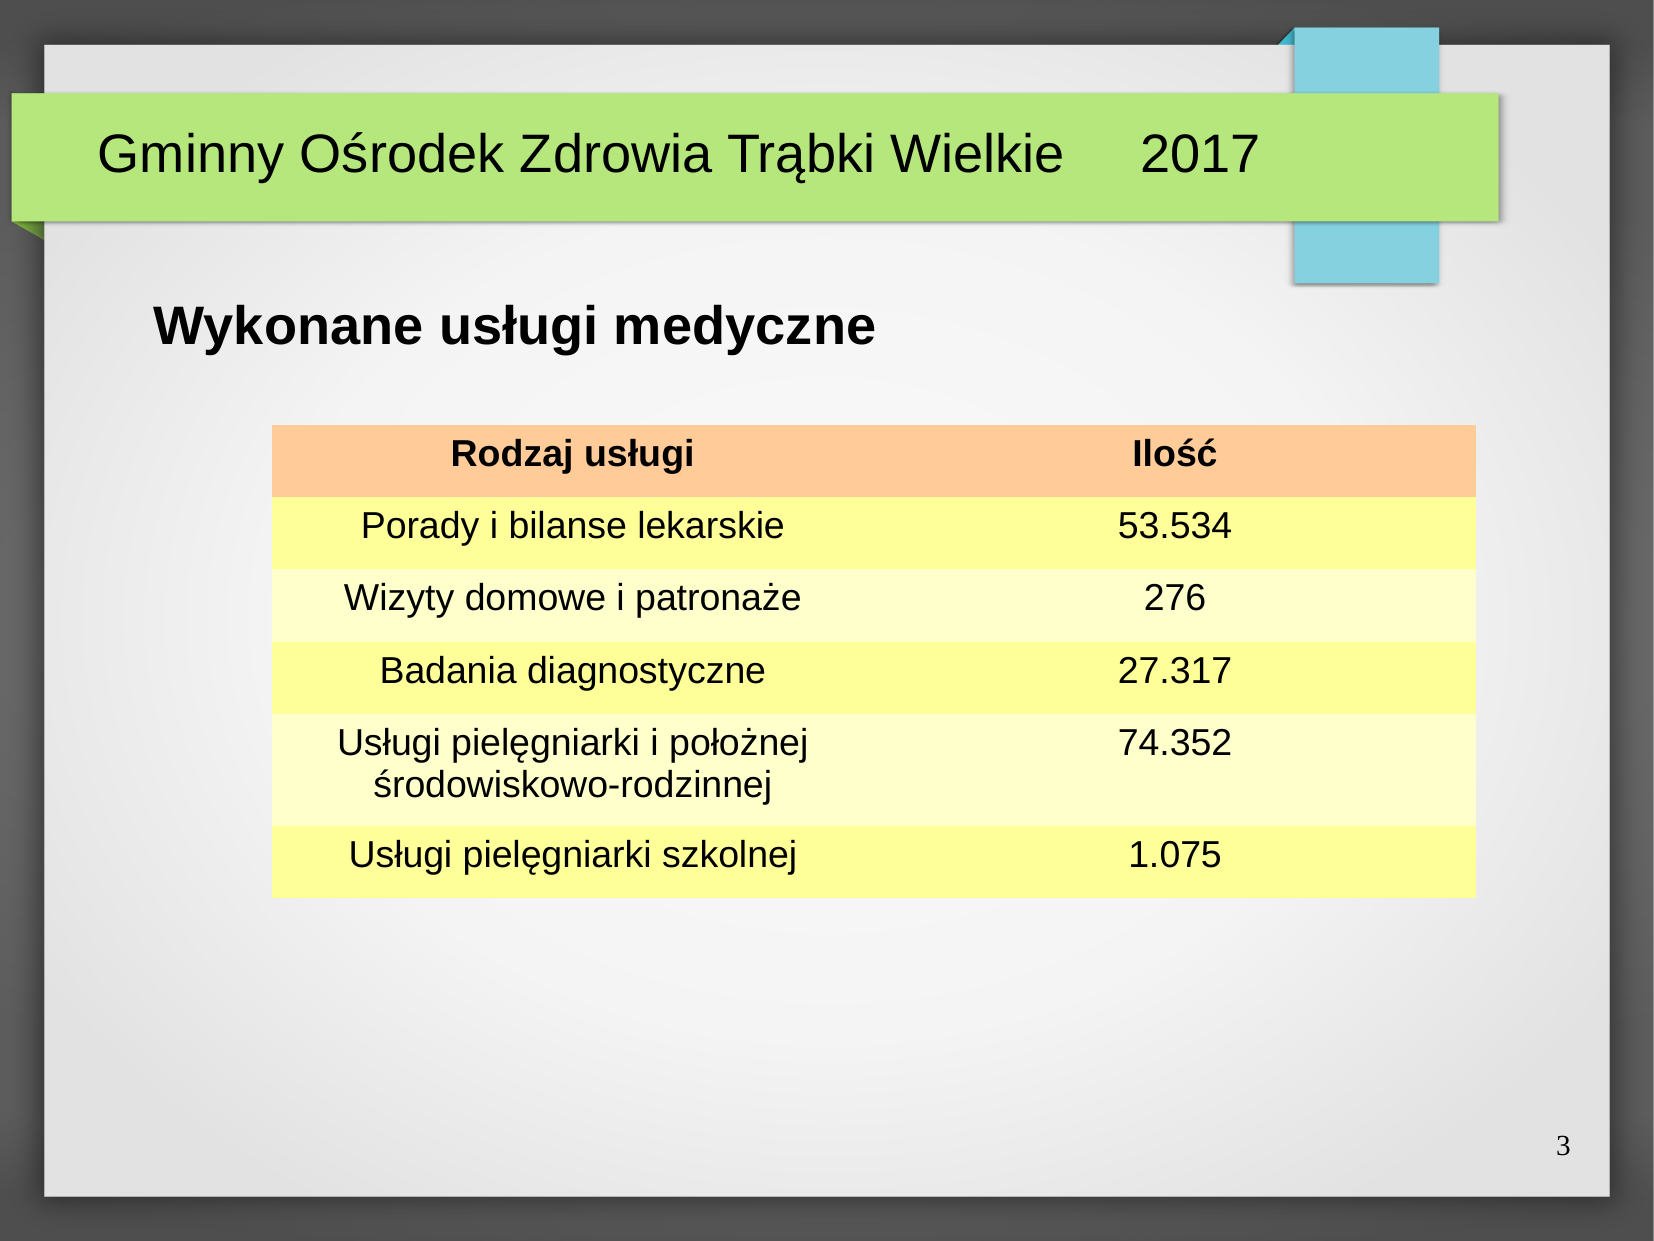

# Gminny Ośrodek Zdrowia Trąbki Wielkie 2017
Wykonane usługi medyczne
| Rodzaj usługi | Ilość |
| --- | --- |
| Porady i bilanse lekarskie | 53.534 |
| Wizyty domowe i patronaże | 276 |
| Badania diagnostyczne | 27.317 |
| Usługi pielęgniarki i położnej środowiskowo-rodzinnej | 74.352 |
| Usługi pielęgniarki szkolnej | 1.075 |
3